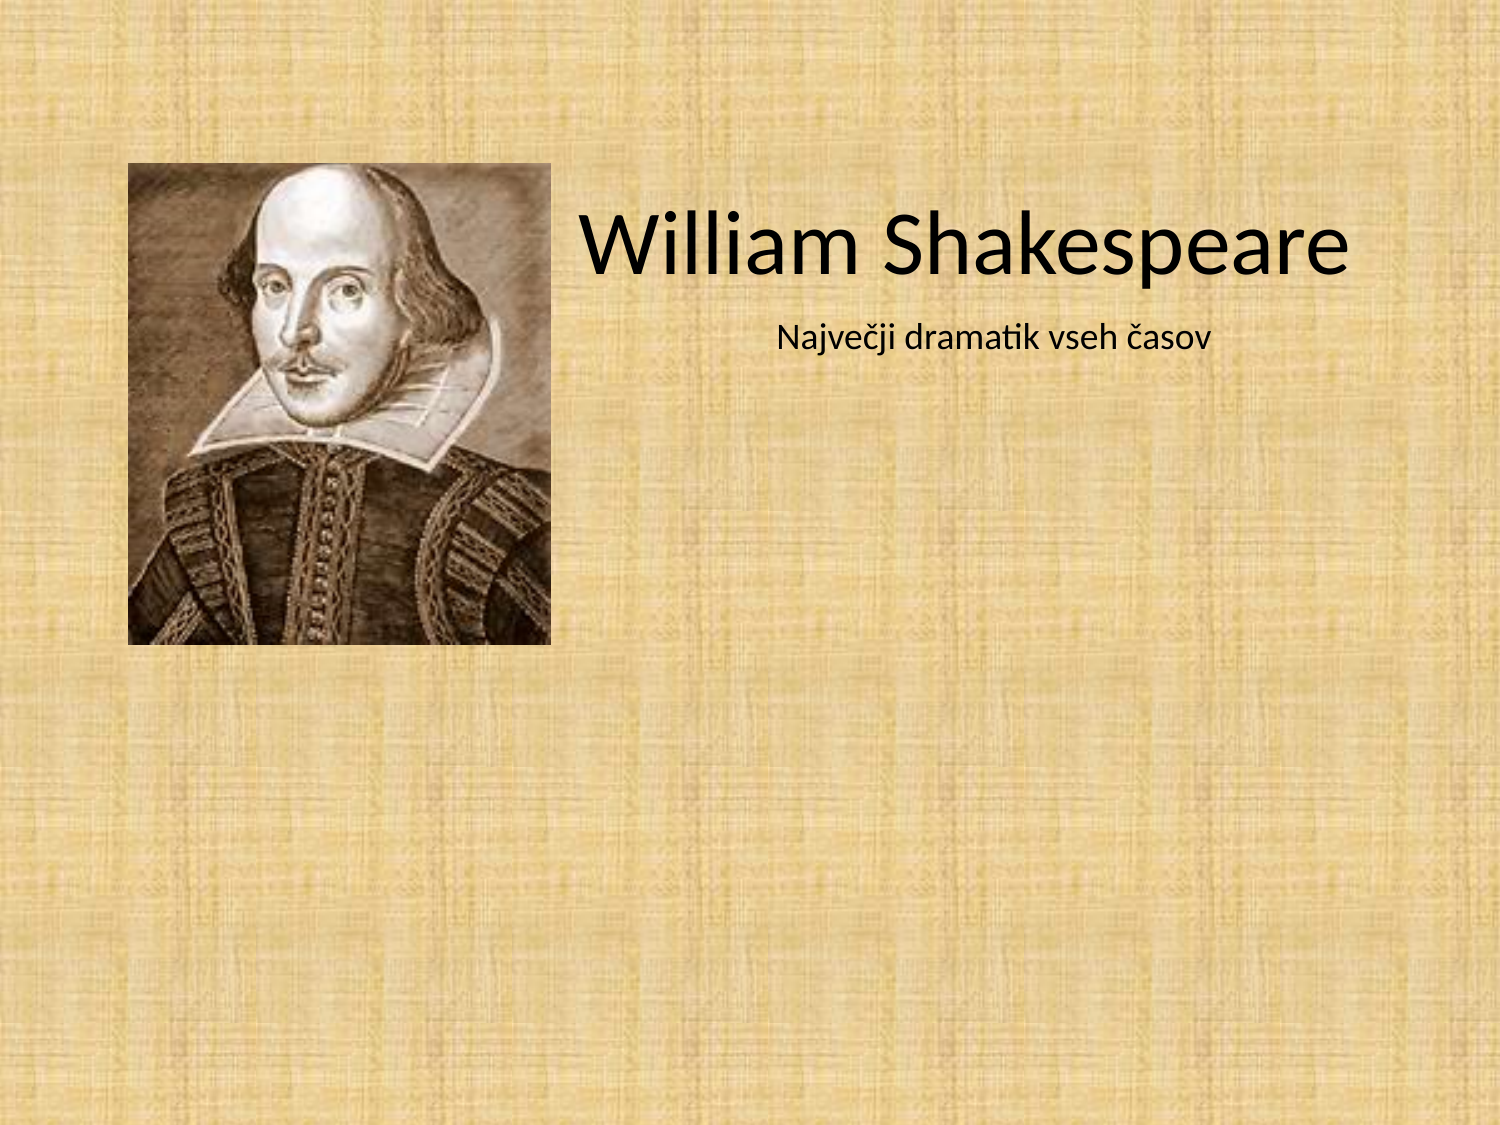

# William Shakespeare
Največji dramatik vseh časov